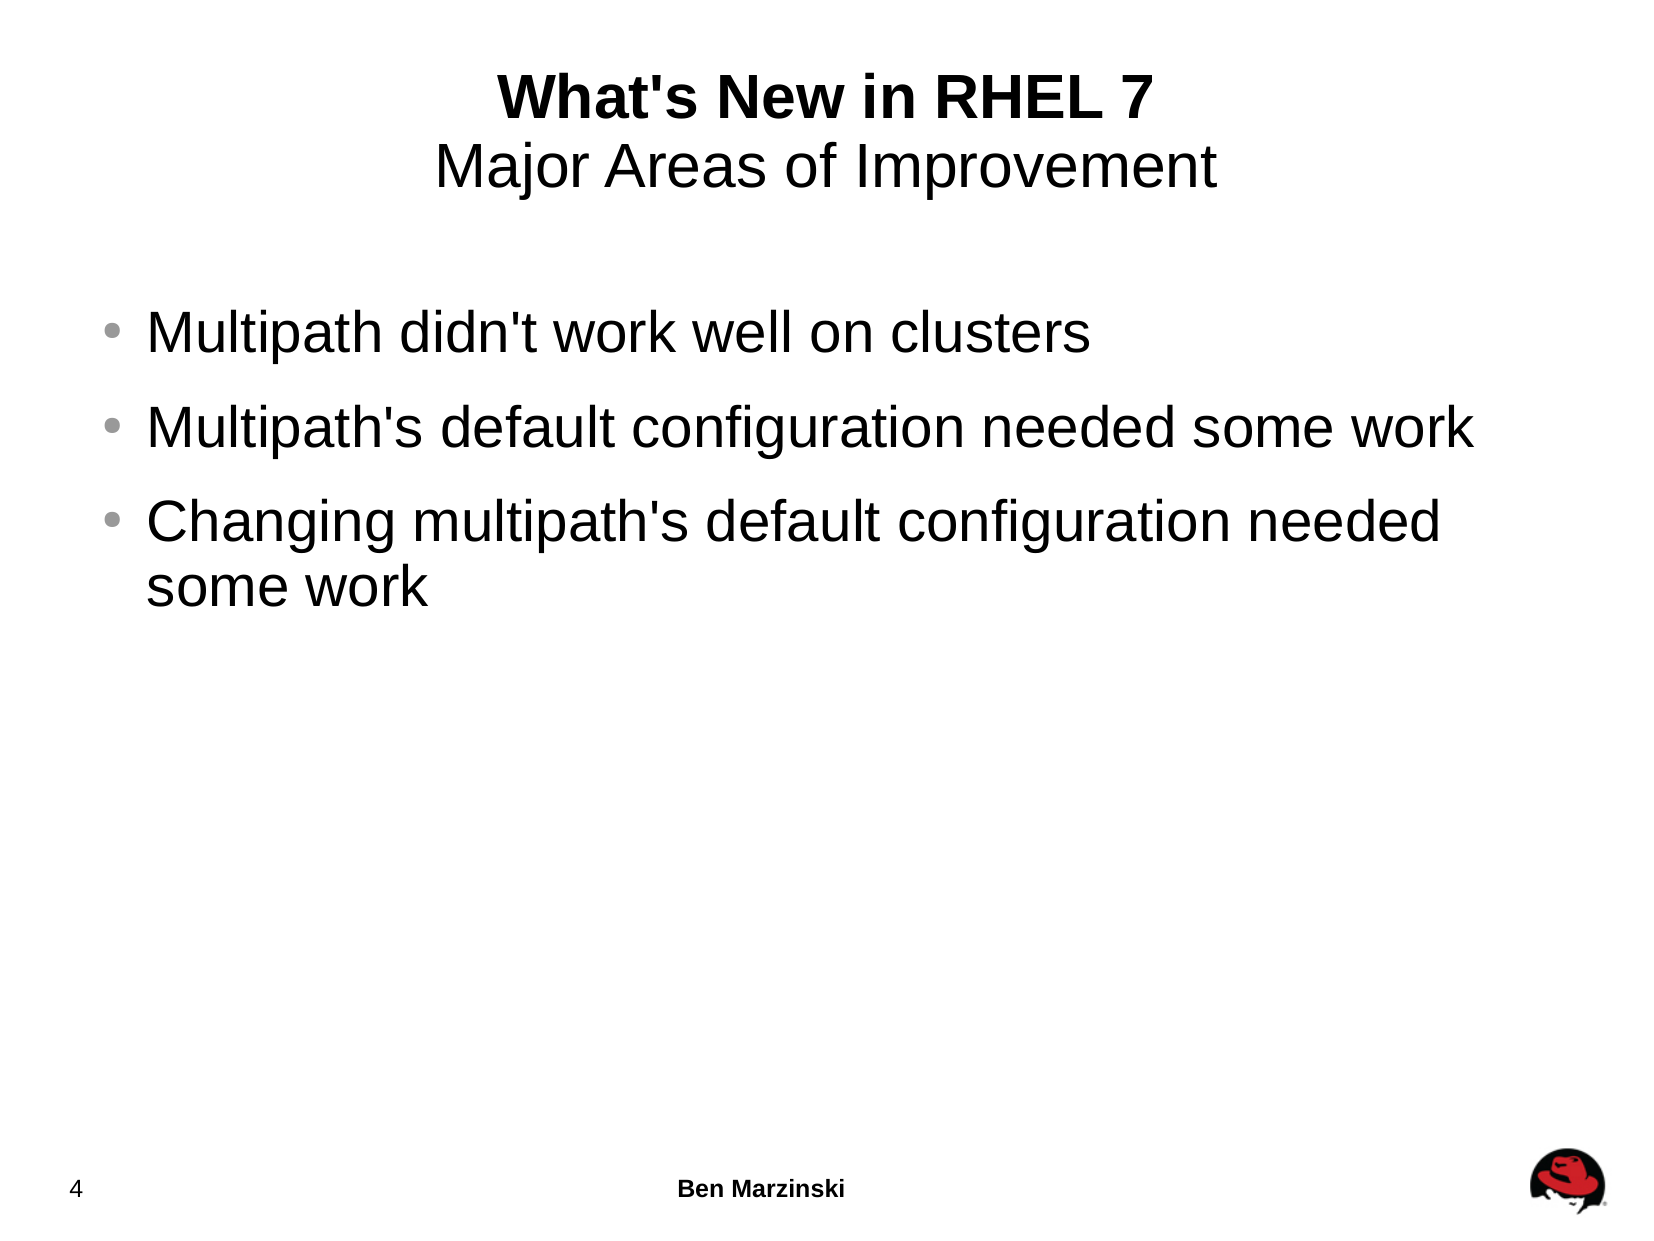

# What's New in RHEL 7 Major Areas of Improvement
Multipath didn't work well on clusters
Multipath's default configuration needed some work
Changing multipath's default configuration needed some work